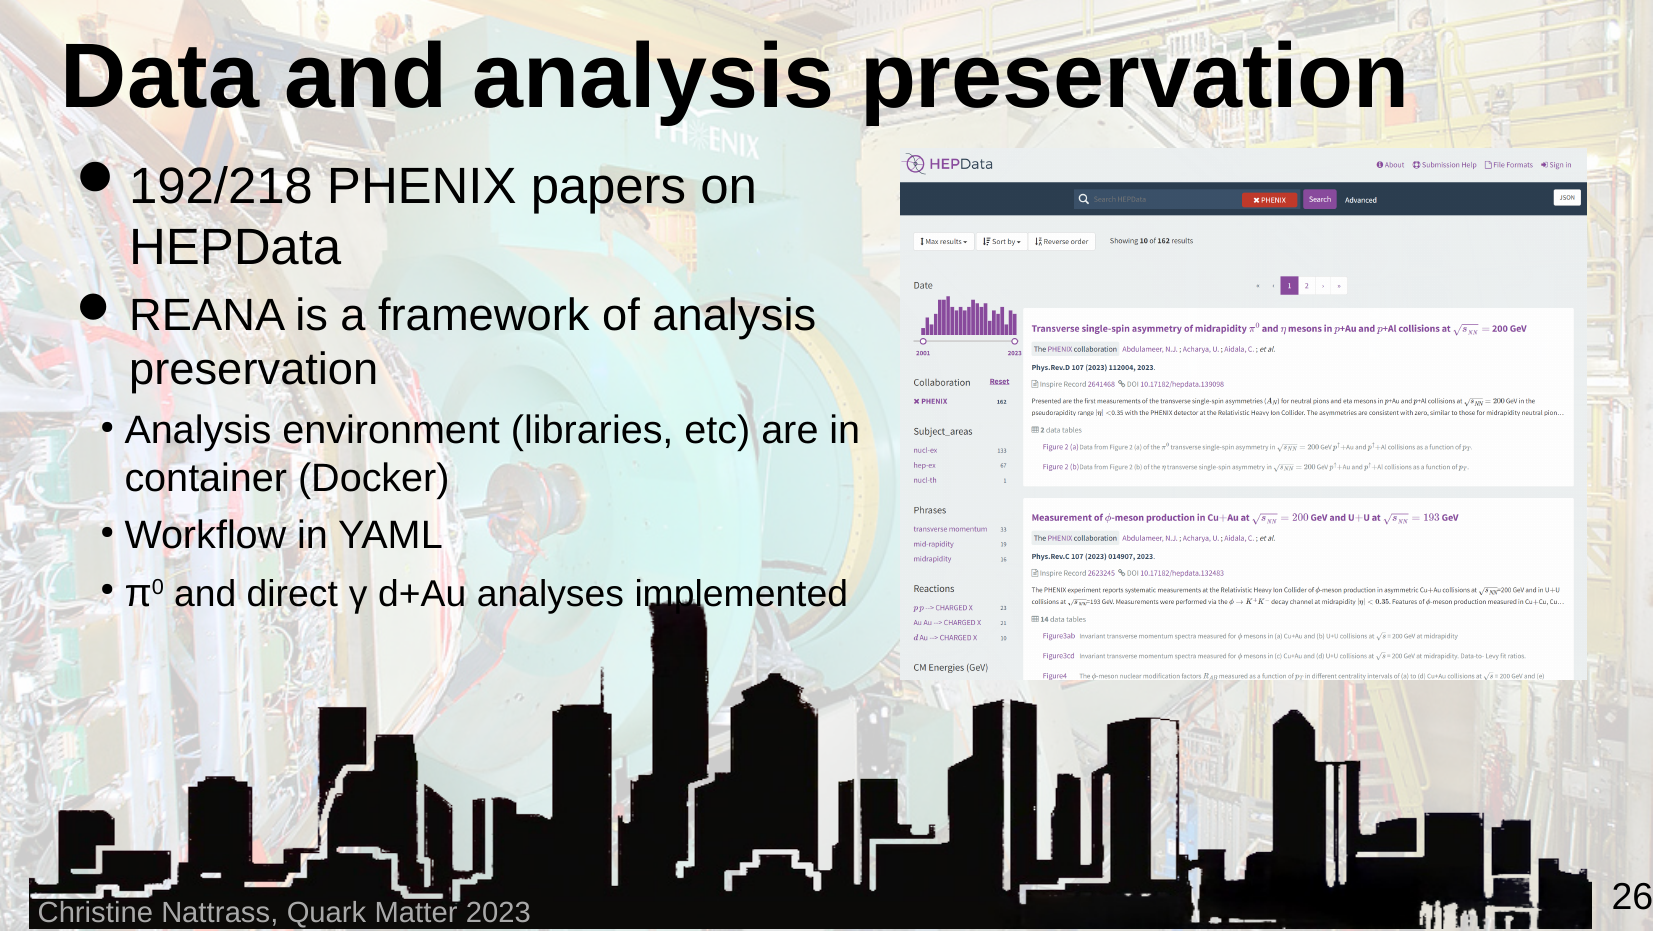

# Data and analysis preservation
192/218 PHENIX papers on HEPData
REANA is a framework of analysis preservation
Analysis environment (libraries, etc) are in container (Docker)
Workflow in YAML
π0 and direct γ d+Au analyses implemented